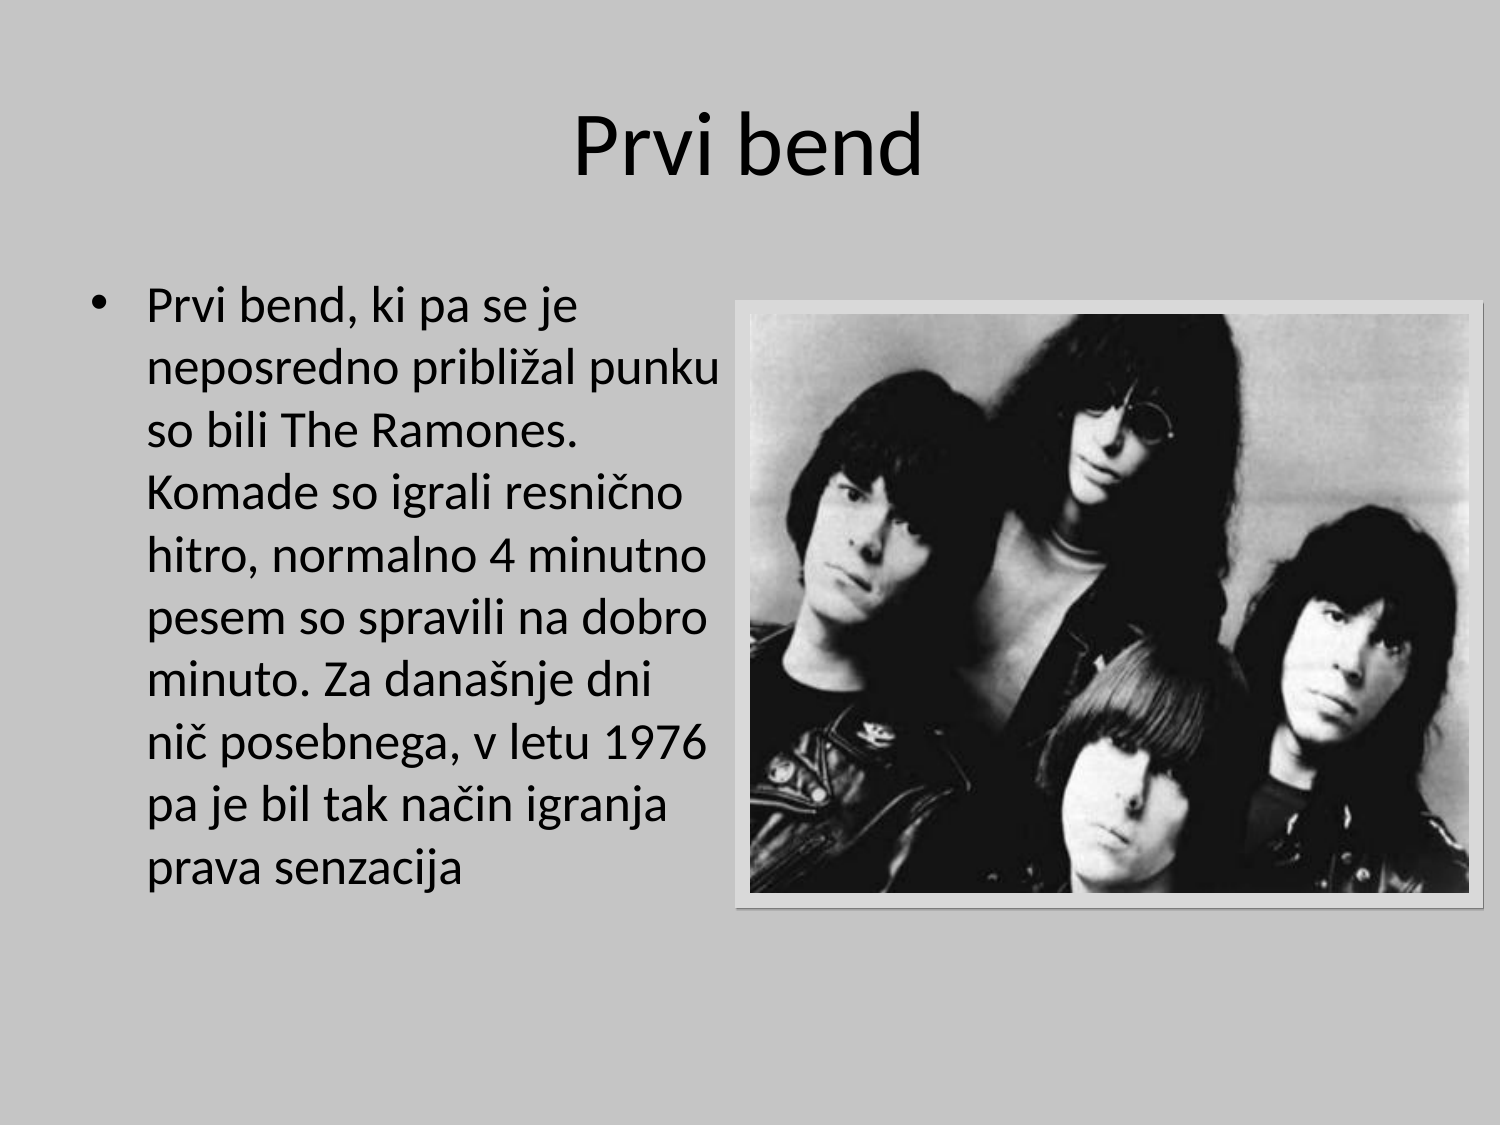

# Prvi bend
Prvi bend, ki pa se je neposredno približal punku so bili The Ramones. Komade so igrali resnično hitro, normalno 4 minutno pesem so spravili na dobro minuto. Za današnje dni nič posebnega, v letu 1976 pa je bil tak način igranja prava senzacija